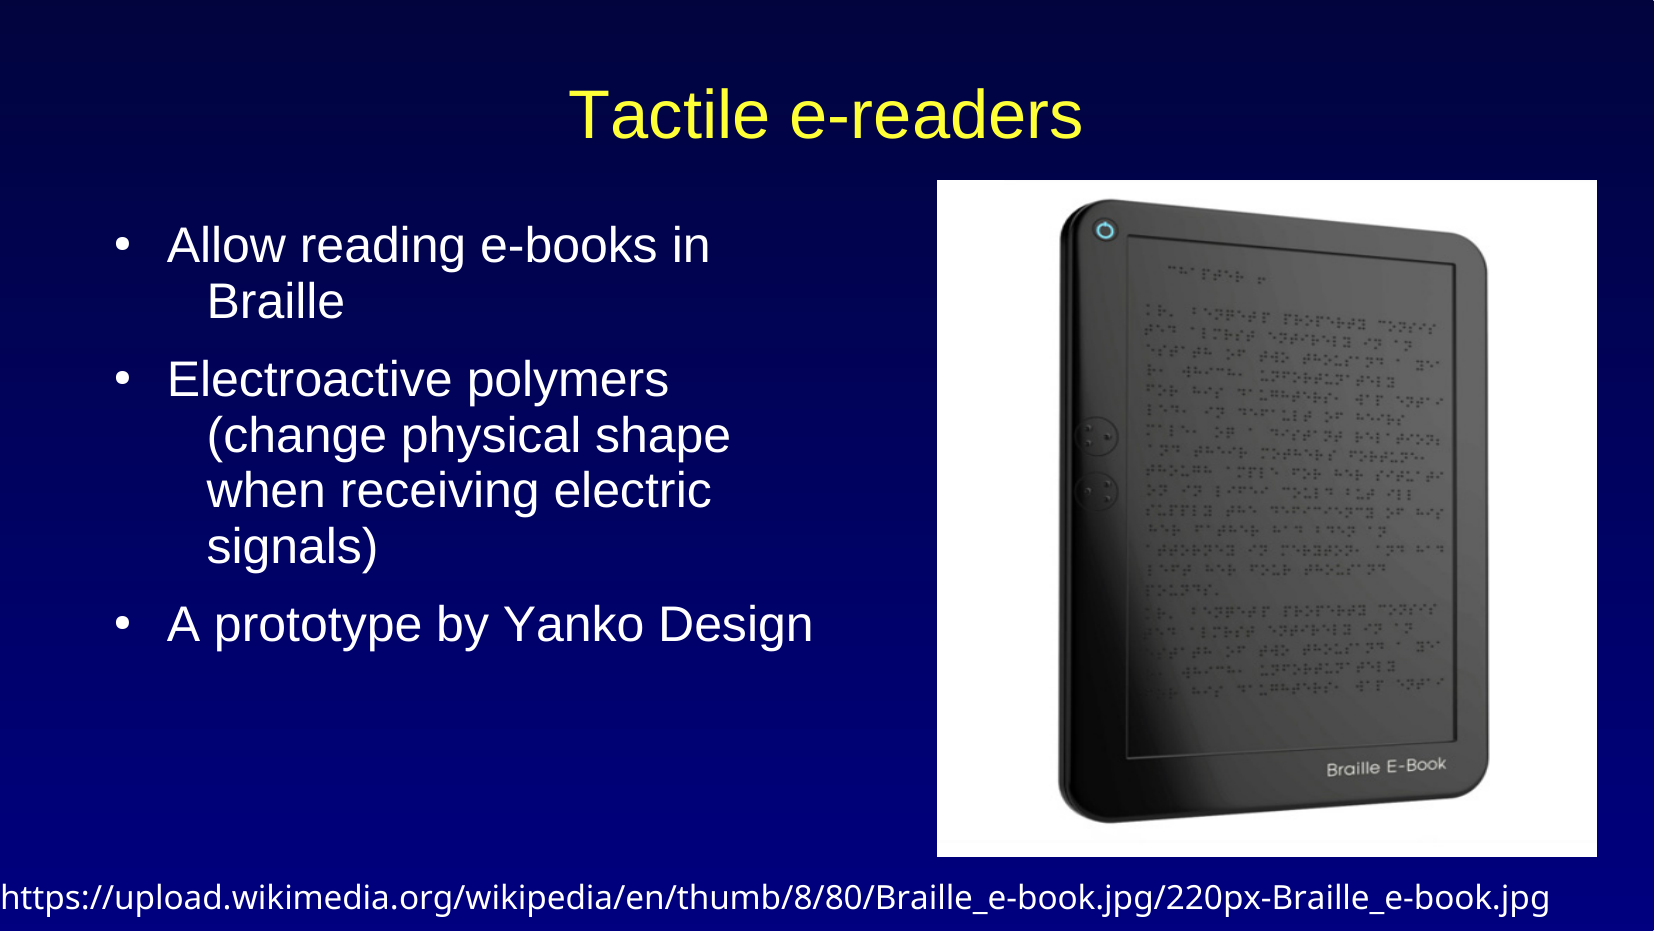

# Tactile e-readers
Allow reading e-books in Braille
Electroactive polymers (change physical shape when receiving electric signals)
A prototype by Yanko Design
https://upload.wikimedia.org/wikipedia/en/thumb/8/80/Braille_e-book.jpg/220px-Braille_e-book.jpg